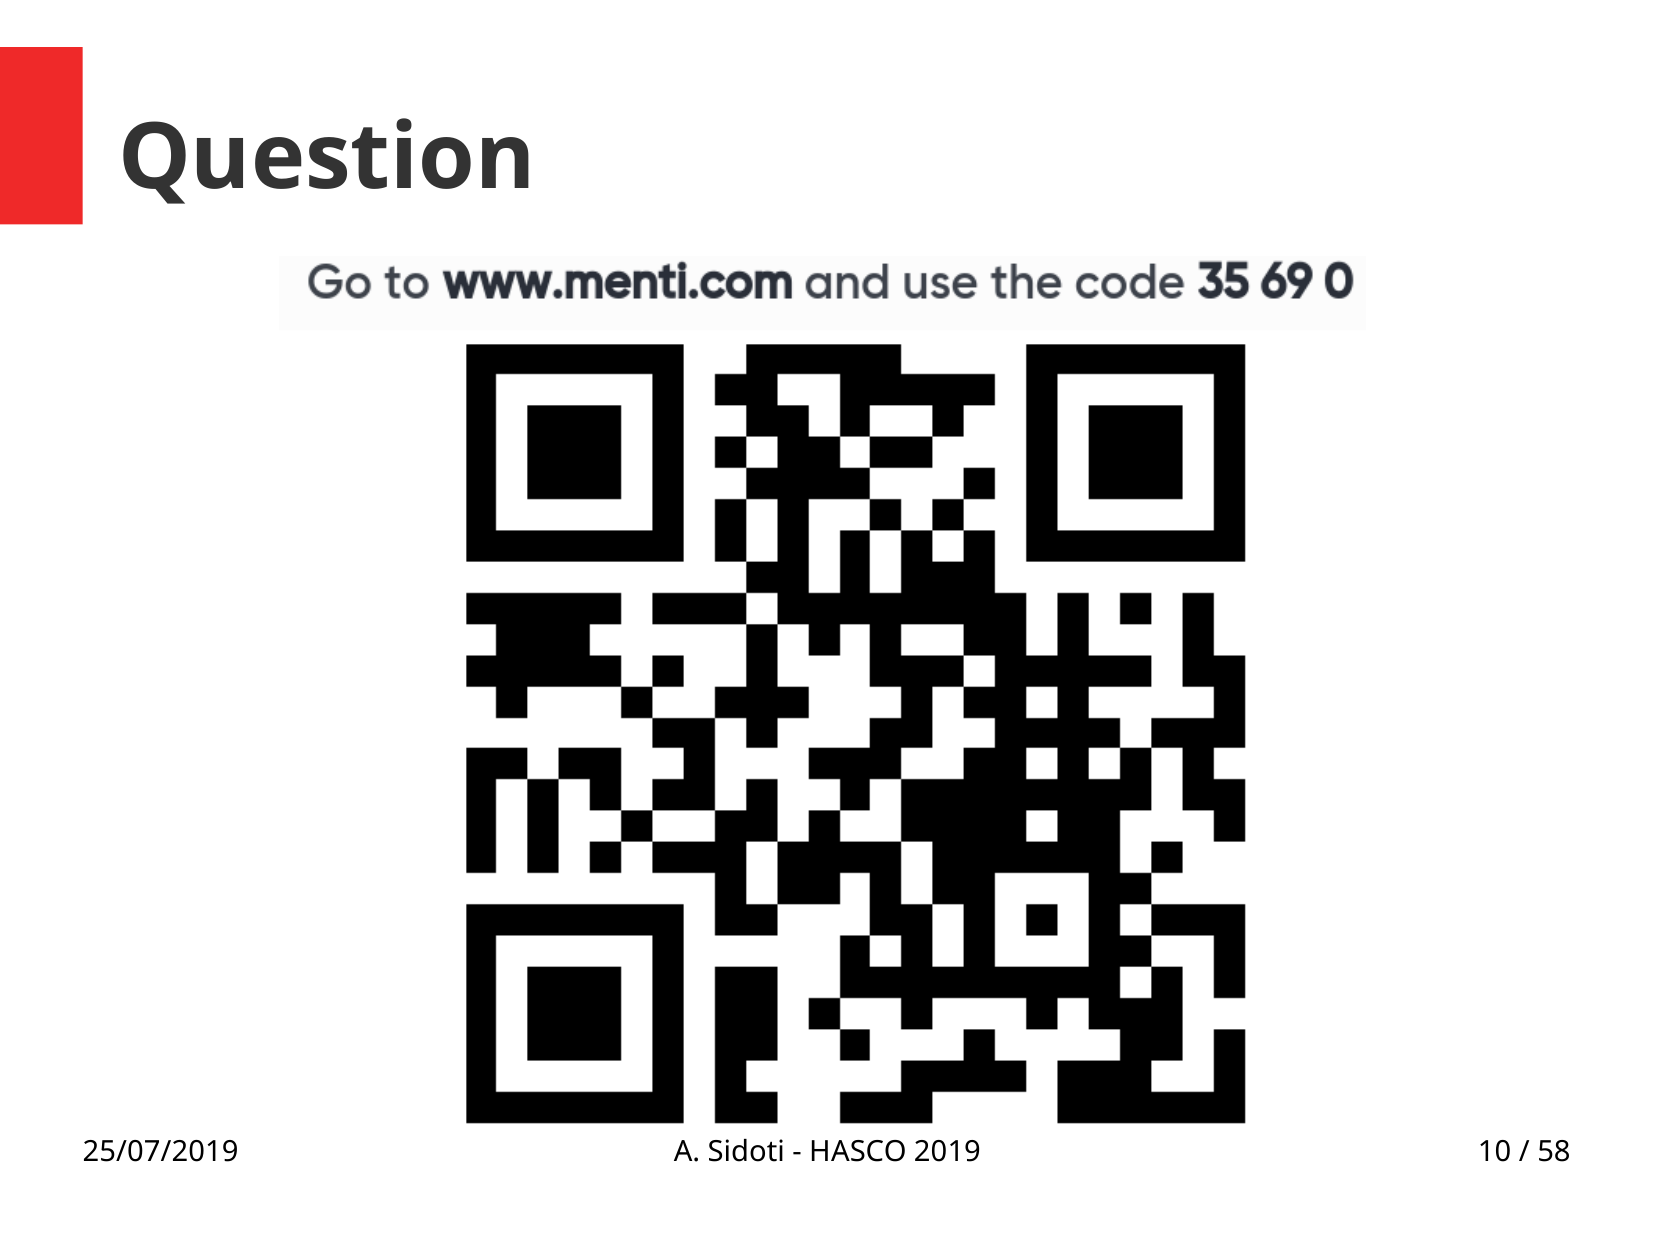

# Question
25/07/2019
A. Sidoti - HASCO 2019
10